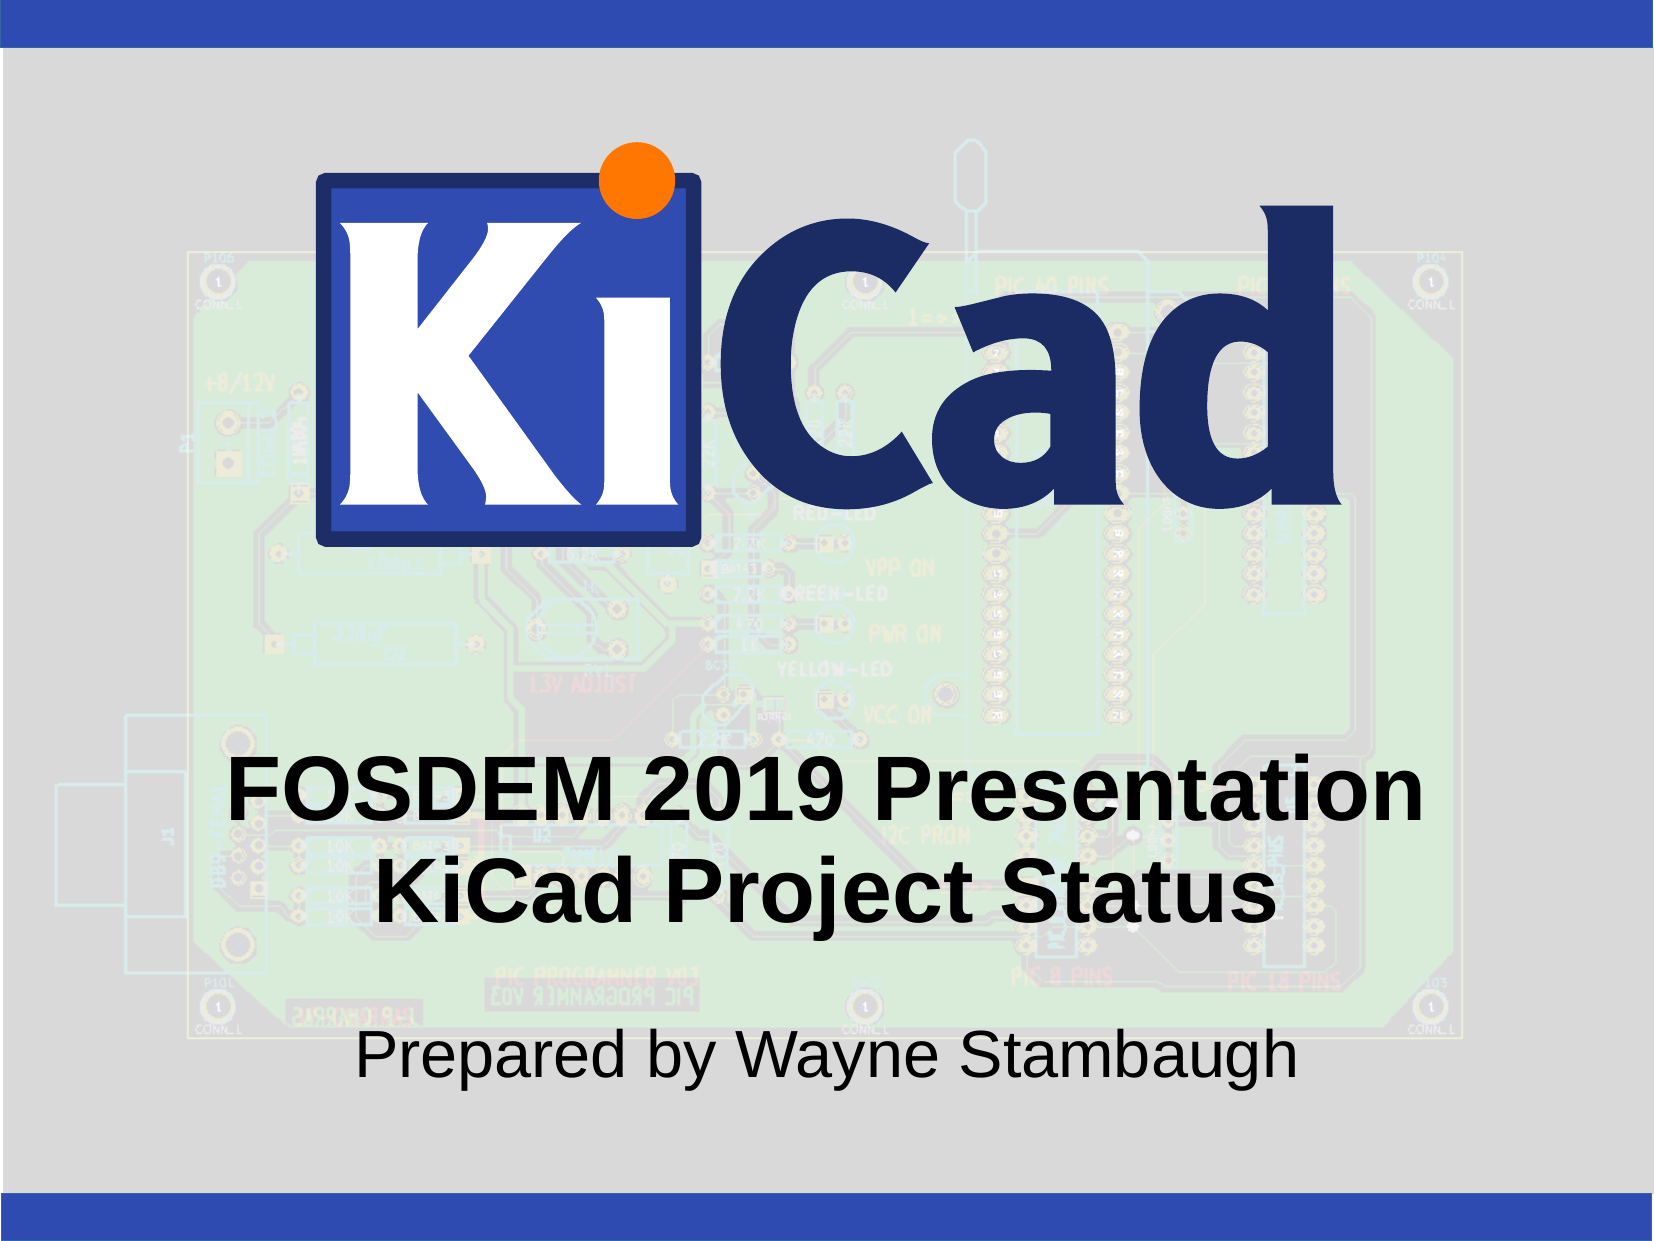

# FOSDEM 2019 Presentation
KiCad Project Status
Prepared by Wayne Stambaugh